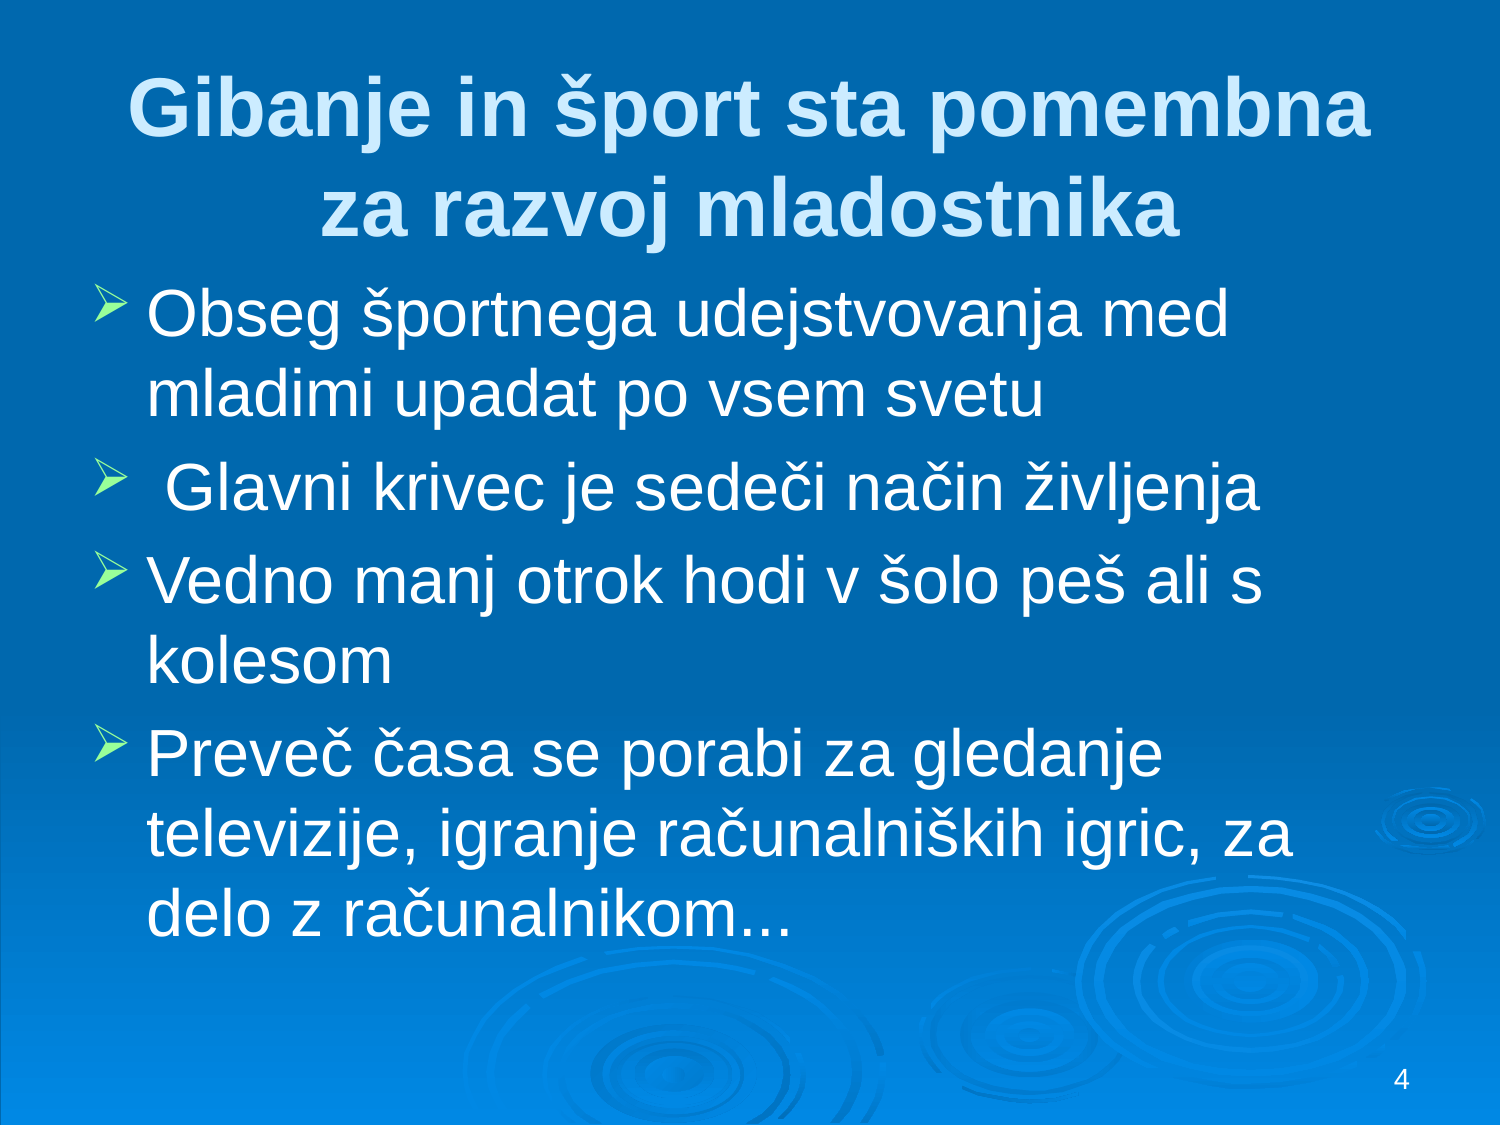

# Gibanje in šport sta pomembna za razvoj mladostnika
Obseg športnega udejstvovanja med mladimi upadat po vsem svetu
 Glavni krivec je sedeči način življenja
Vedno manj otrok hodi v šolo peš ali s kolesom
Preveč časa se porabi za gledanje televizije, igranje računalniških igric, za delo z računalnikom...